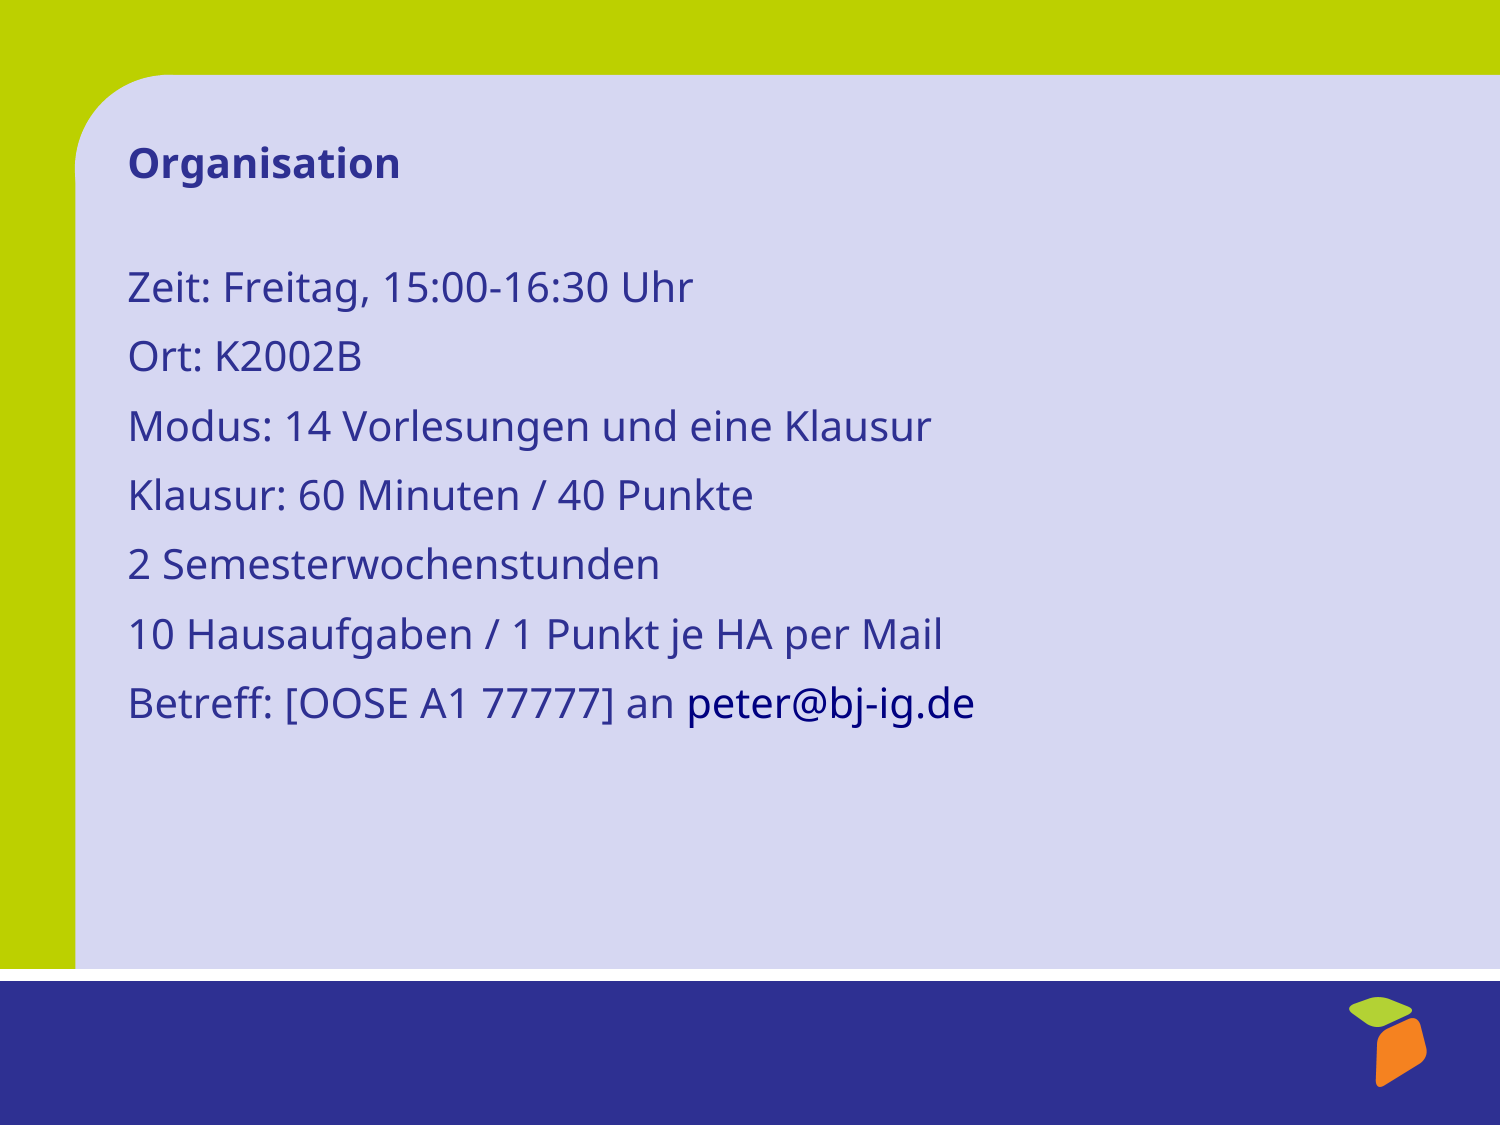

# Organisation
Zeit: Freitag, 15:00-16:30 Uhr
Ort: K2002B
Modus: 14 Vorlesungen und eine Klausur
Klausur: 60 Minuten / 40 Punkte
2 Semesterwochenstunden
10 Hausaufgaben / 1 Punkt je HA per Mail
Betreff: [OOSE A1 77777] an peter@bj-ig.de